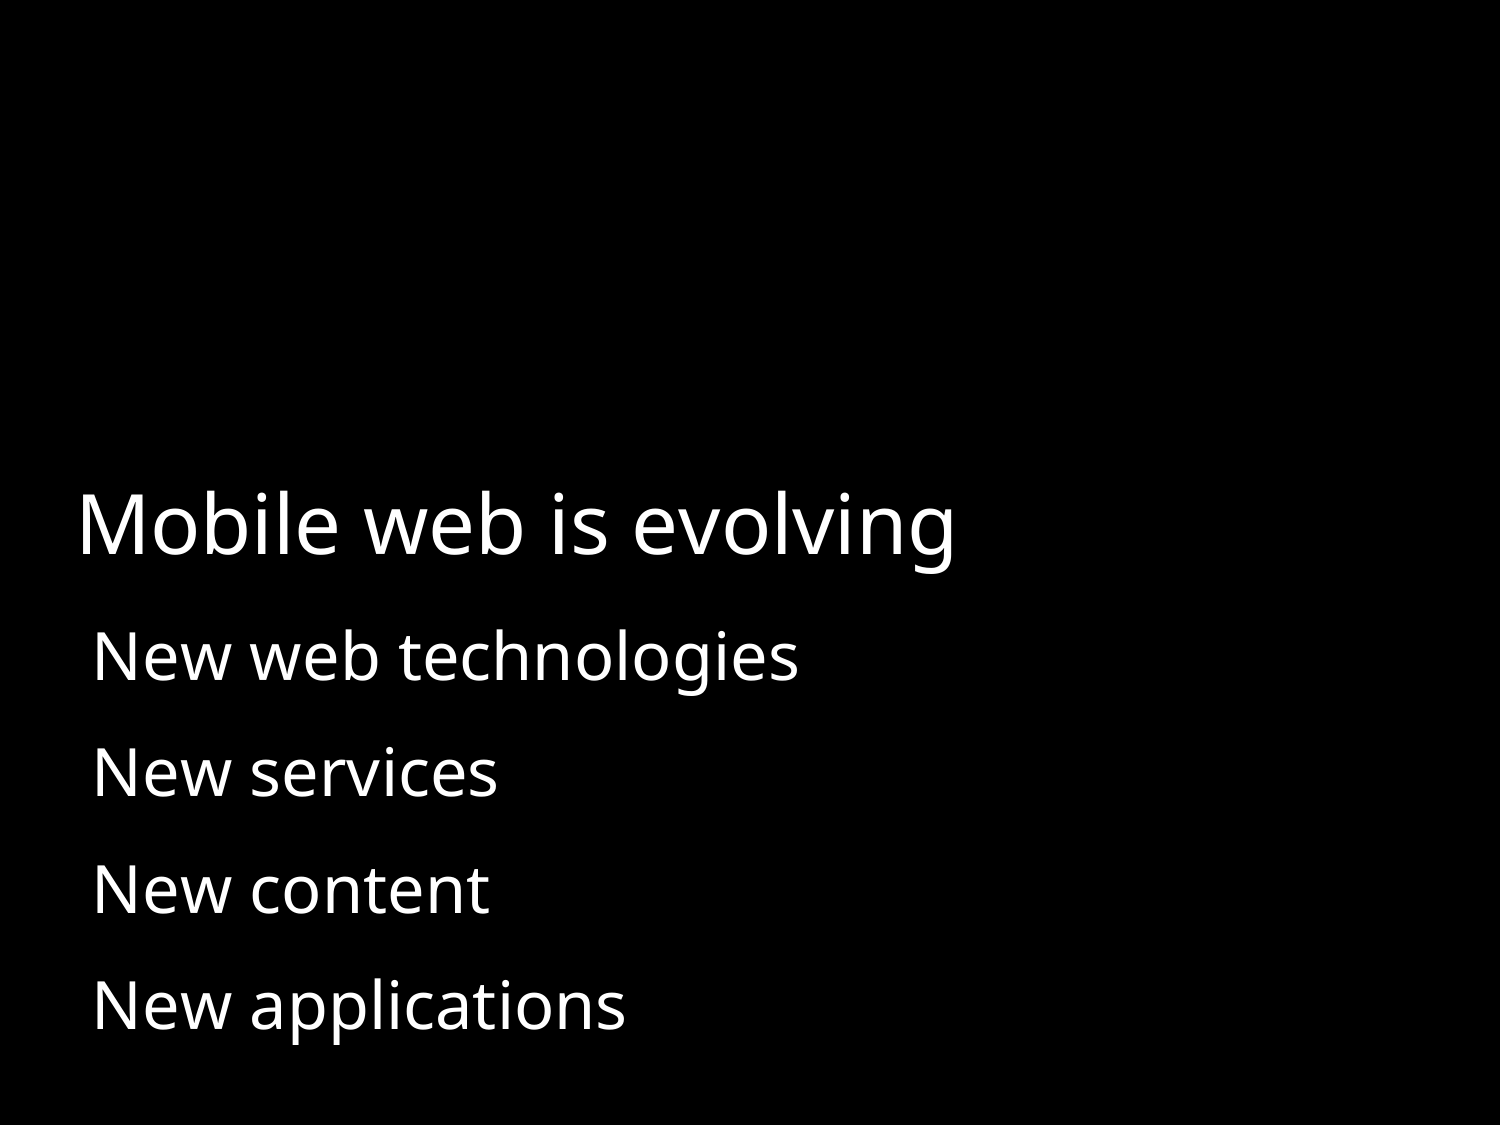

# Mobile web is evolving
New web technologies
New services
New content
New applications